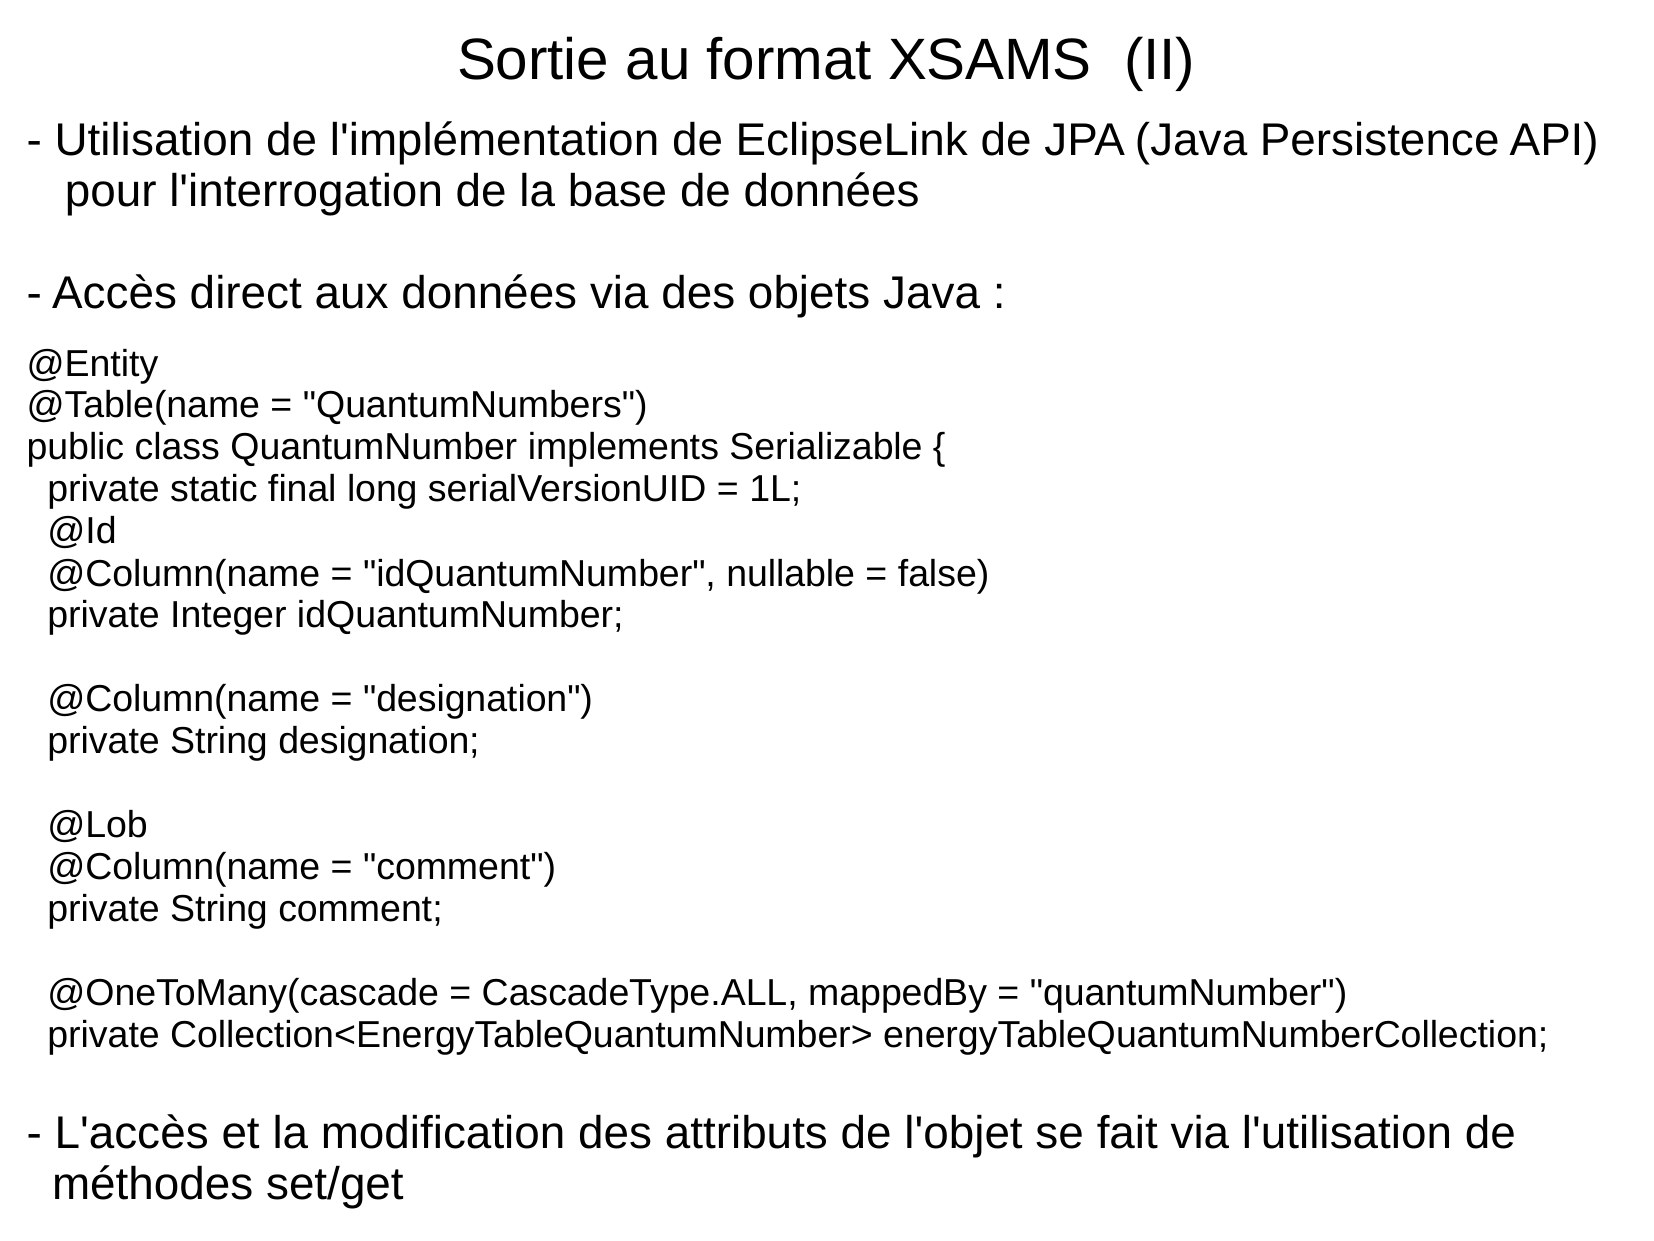

Sortie au format XSAMS (II)
- Utilisation de l'implémentation de EclipseLink de JPA (Java Persistence API) pour l'interrogation de la base de données
- Accès direct aux données via des objets Java :
@Entity
@Table(name = "QuantumNumbers")
public class QuantumNumber implements Serializable {
 private static final long serialVersionUID = 1L;
 @Id
 @Column(name = "idQuantumNumber", nullable = false)
 private Integer idQuantumNumber;
 @Column(name = "designation")
 private String designation;
 @Lob
 @Column(name = "comment")
 private String comment;
 @OneToMany(cascade = CascadeType.ALL, mappedBy = "quantumNumber")
 private Collection<EnergyTableQuantumNumber> energyTableQuantumNumberCollection;
- L'accès et la modification des attributs de l'objet se fait via l'utilisation de méthodes set/get